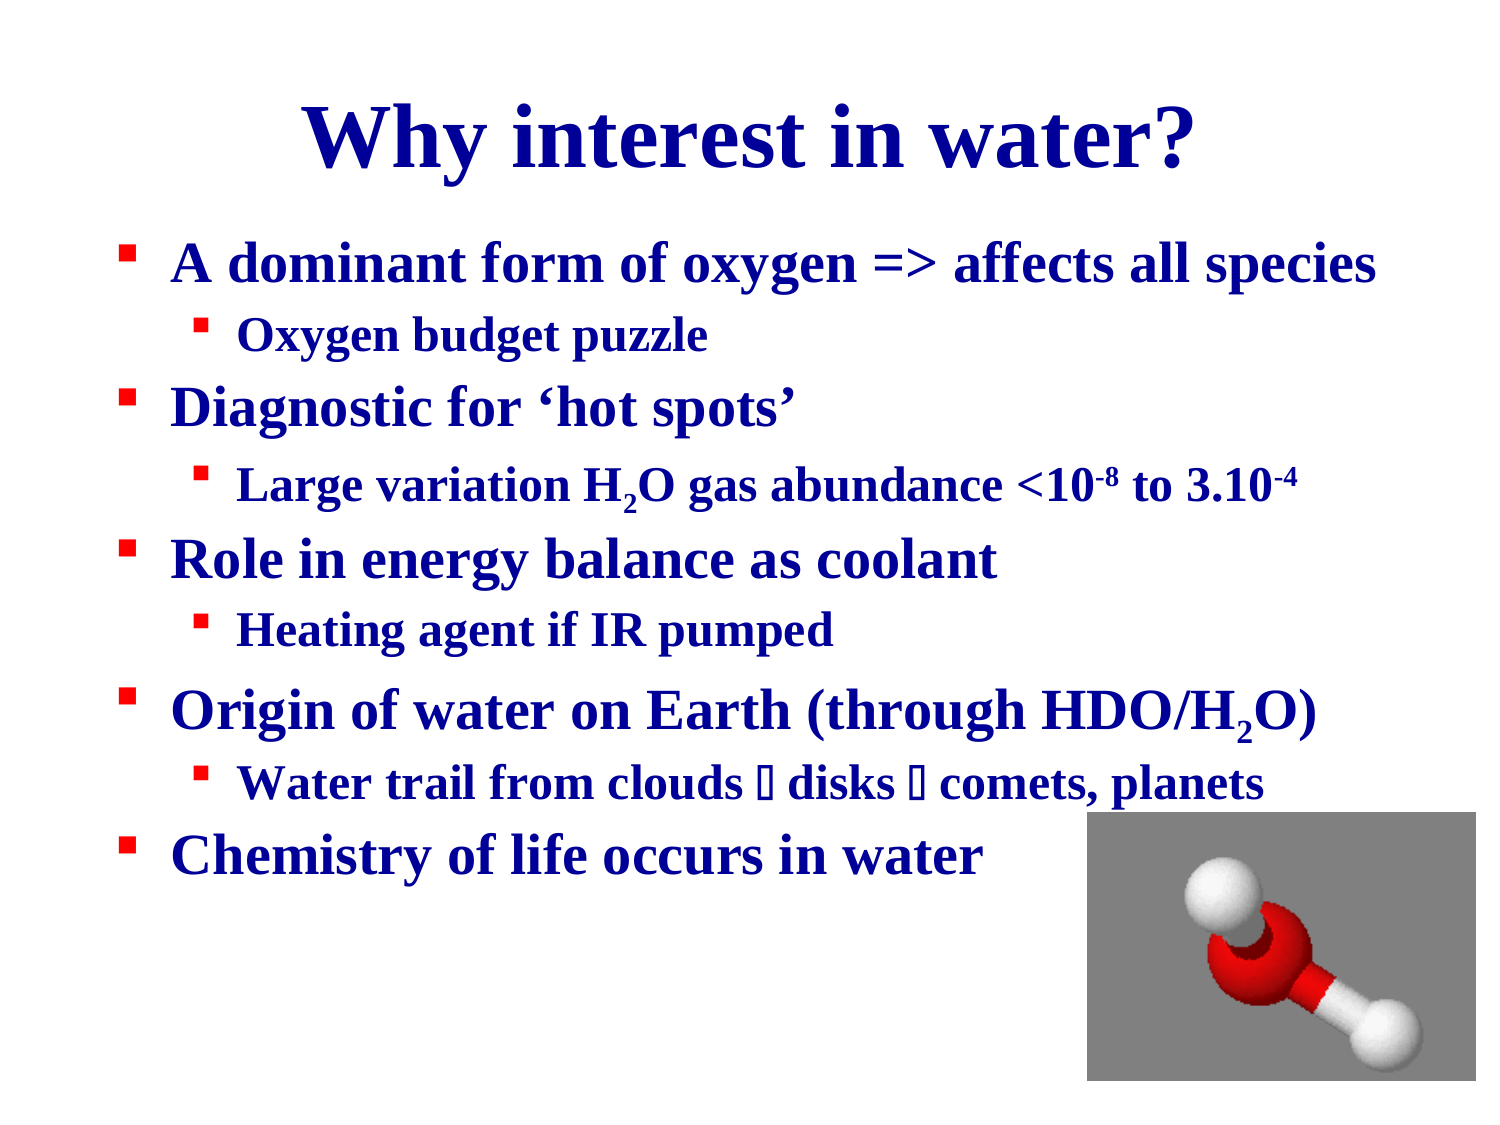

# Why interest in water?
A dominant form of oxygen => affects all species
Oxygen budget puzzle
Diagnostic for ‘hot spots’
Large variation H2O gas abundance <10-8 to 3.10-4
Role in energy balance as coolant
Heating agent if IR pumped
Origin of water on Earth (through HDO/H2O)
Water trail from clouds  disks  comets, planets
Chemistry of life occurs in water